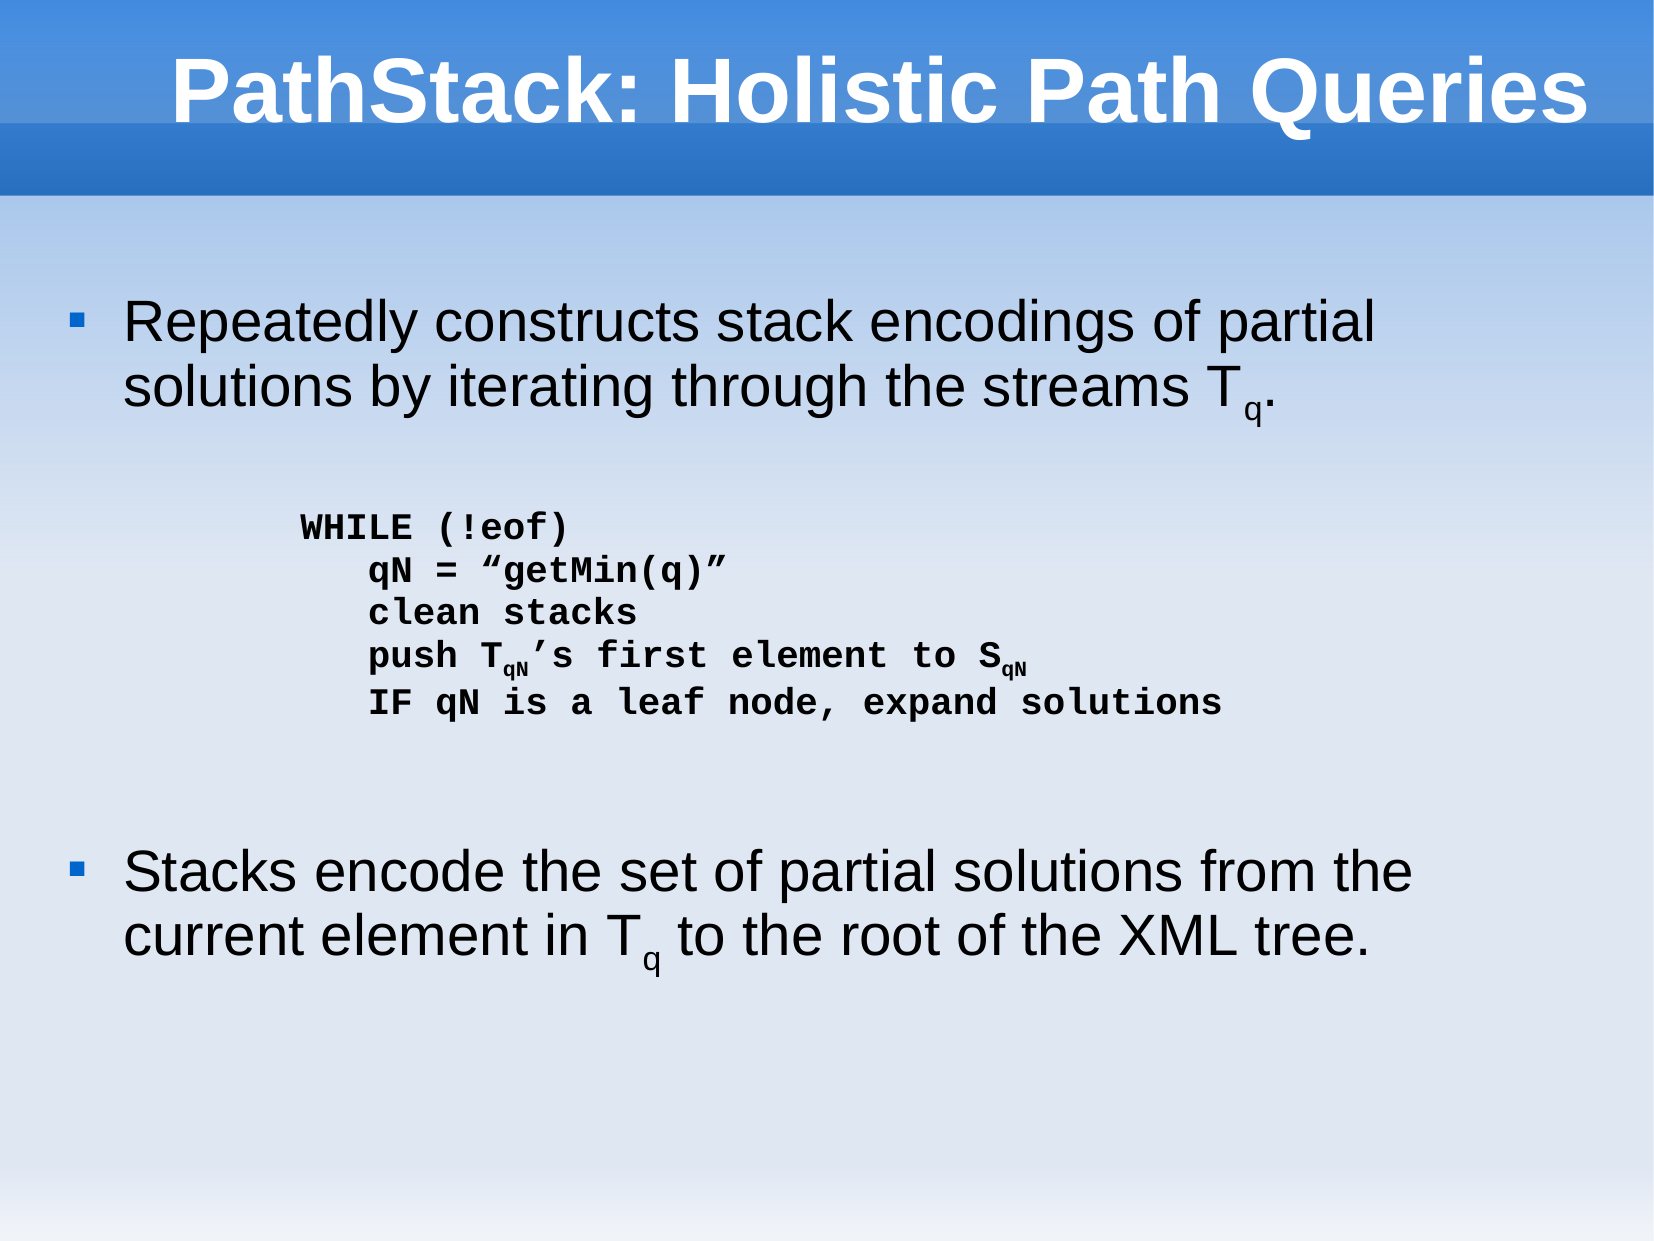

# PathStack: Holistic Path Queries
Repeatedly constructs stack encodings of partial solutions by iterating through the streams Tq.
Stacks encode the set of partial solutions from the current element in Tq to the root of the XML tree.
WHILE (!eof)
 qN = “getMin(q)”
 clean stacks
 push TqN’s first element to SqN
 IF qN is a leaf node, expand solutions